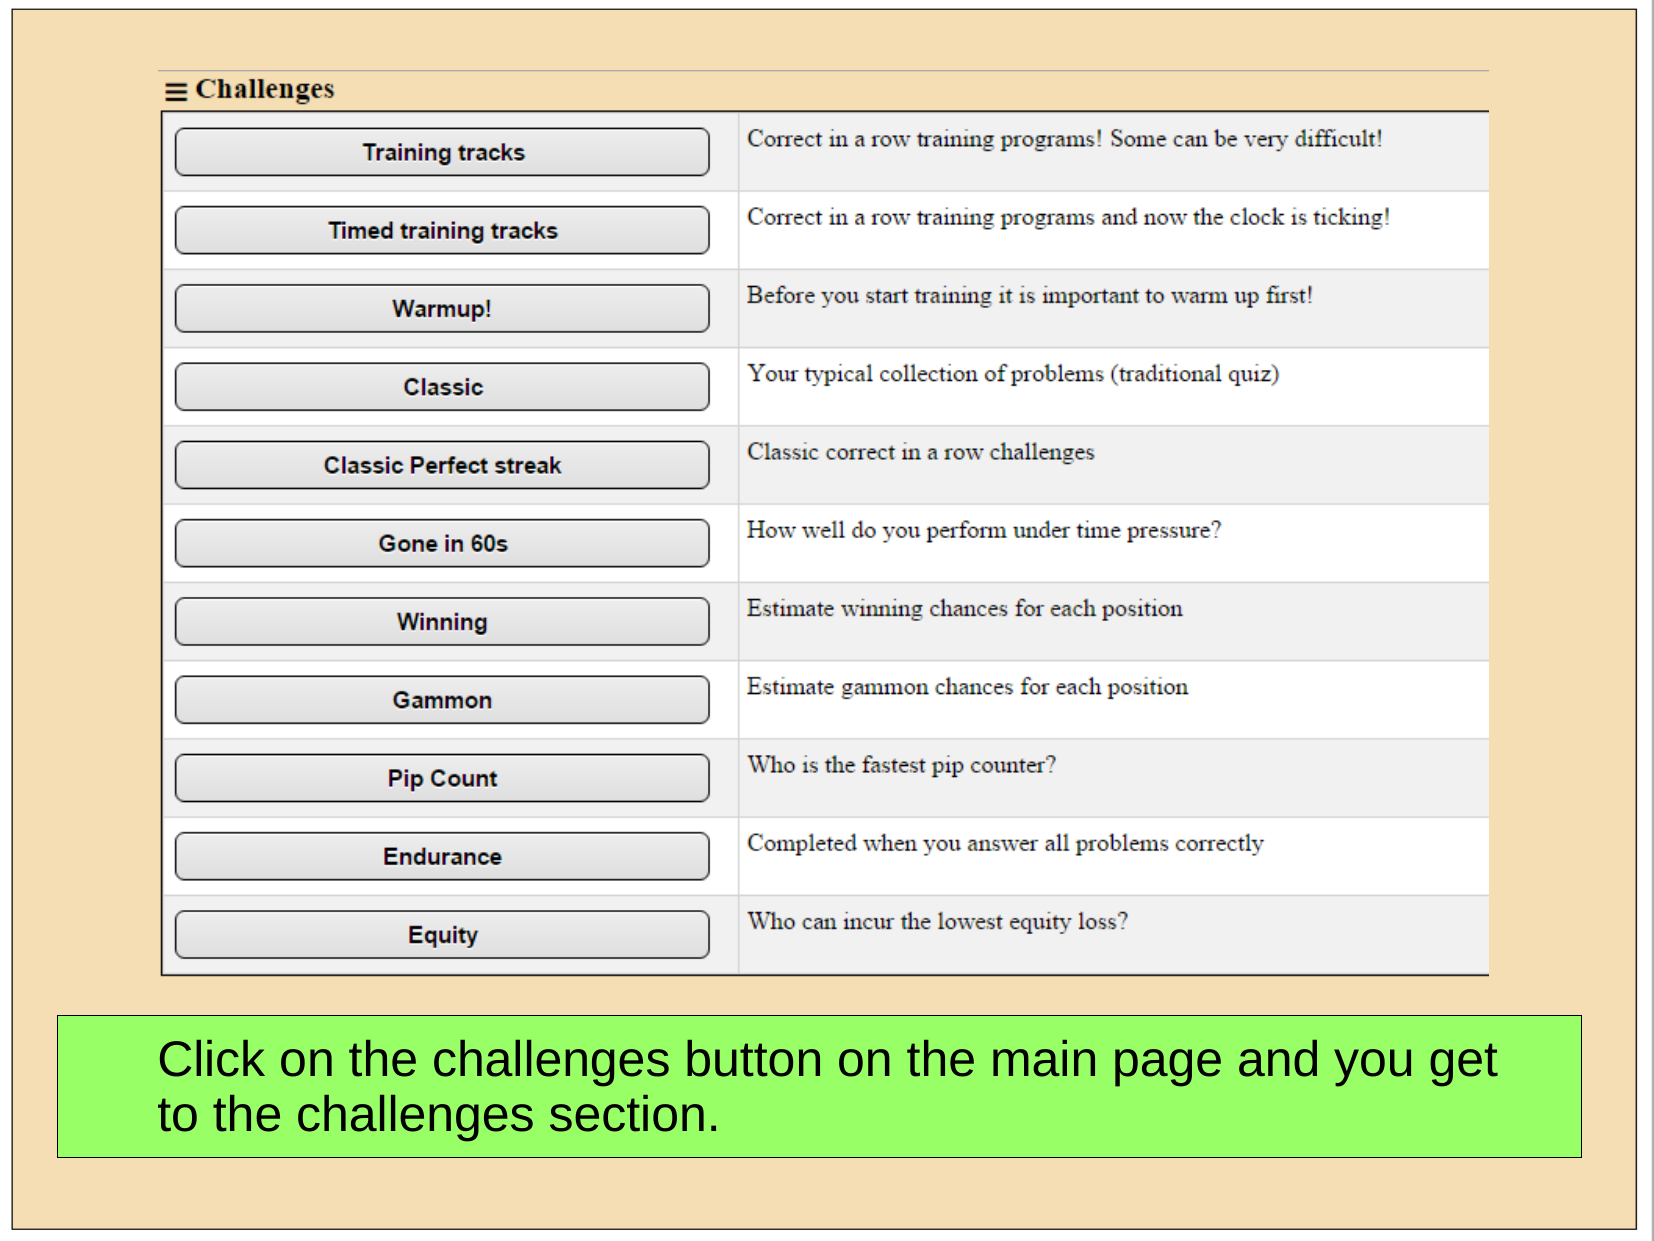

# Backgammon Studio
Click on the challenges button on the main page and you get
to the challenges section.